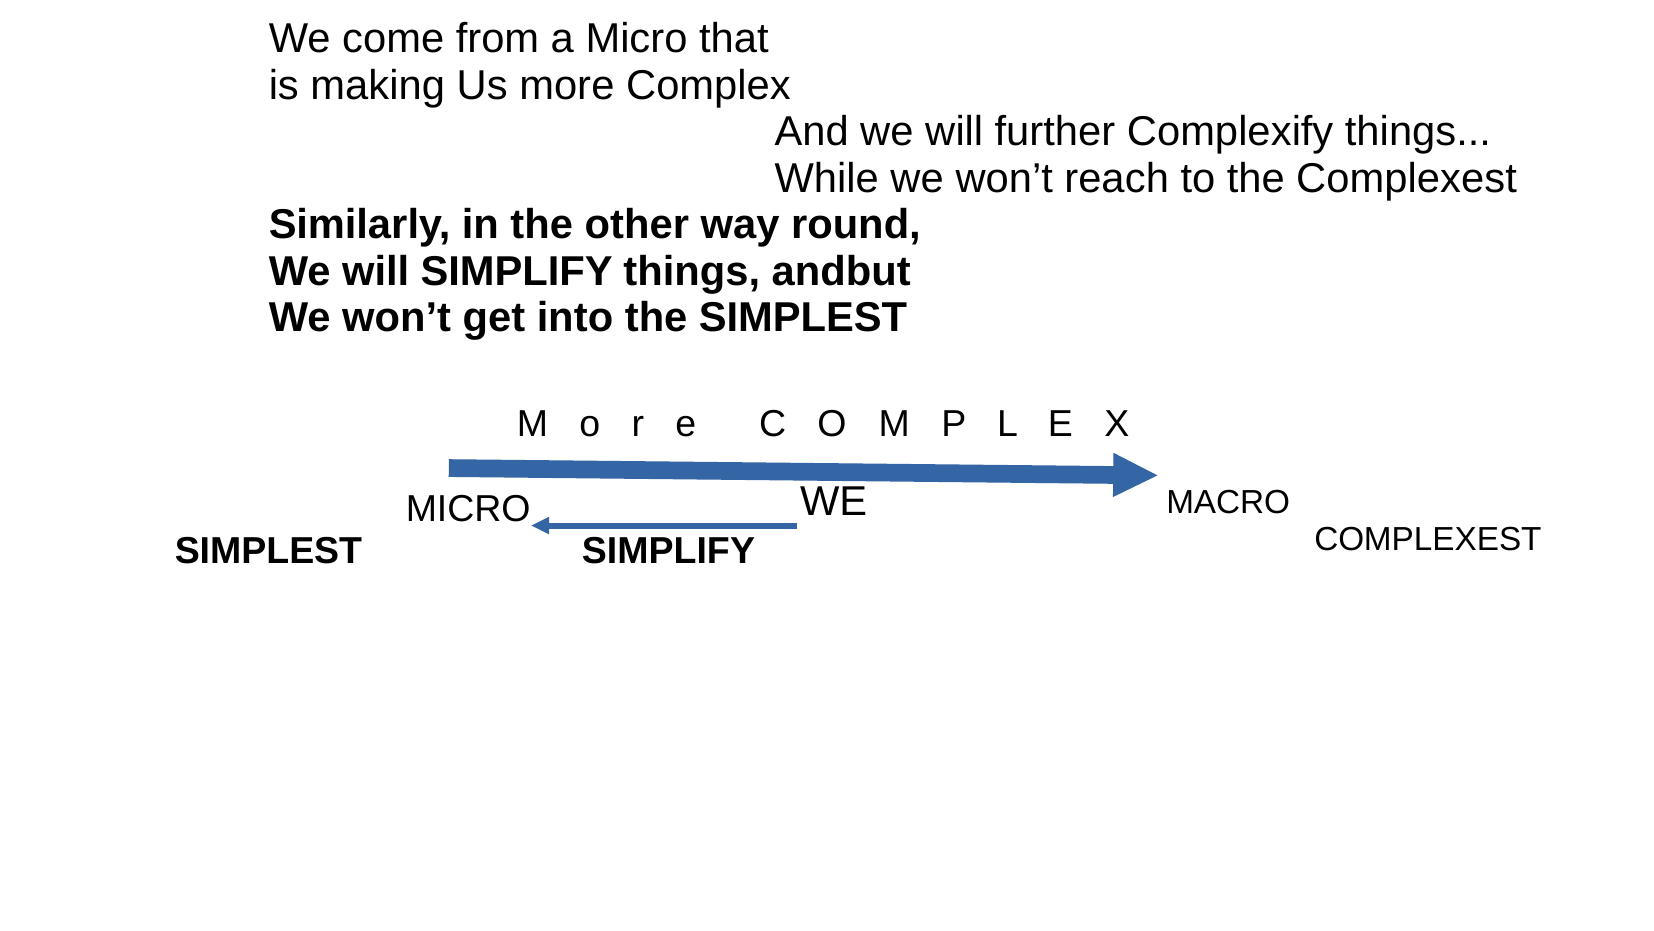

We come from a Micro that
is making Us more Complex
 And we will further Complexify things...
 While we won’t reach to the Complexest
Similarly, in the other way round,
We will SIMPLIFY things, andbut
We won’t get into the SIMPLEST
M o r e C O M P L E X
WE
MACRO
 COMPLEXEST
 MICRO
 SIMPLEST SIMPLIFY